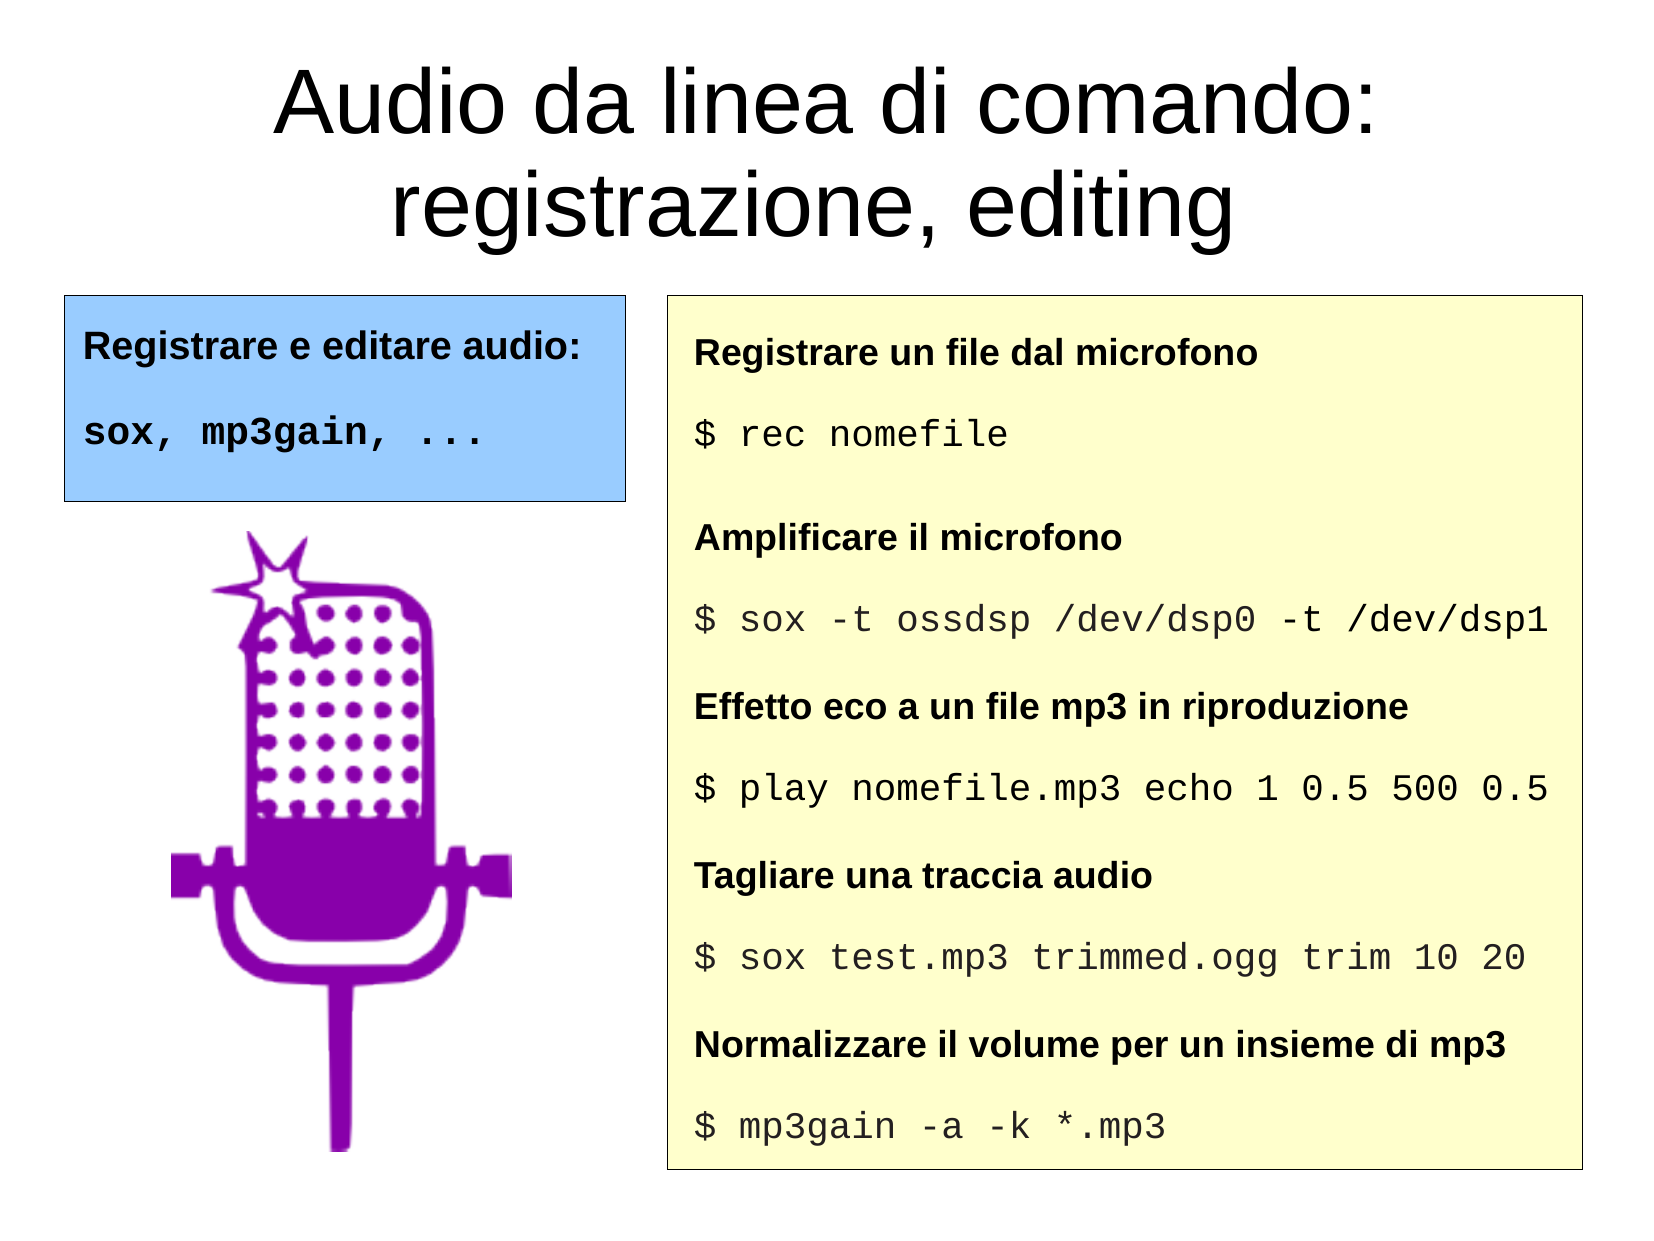

# Audio da linea di comando: registrazione, editing
Registrare e editare audio:
sox, mp3gain, ...
Registrare un file dal microfono
$ rec nomefile
Amplificare il microfono
$ sox -t ossdsp /dev/dsp0 -t /dev/dsp1
Effetto eco a un file mp3 in riproduzione
$ play nomefile.mp3 echo 1 0.5 500 0.5
Tagliare una traccia audio
$ sox test.mp3 trimmed.ogg trim 10 20
Normalizzare il volume per un insieme di mp3
$ mp3gain -a -k *.mp3